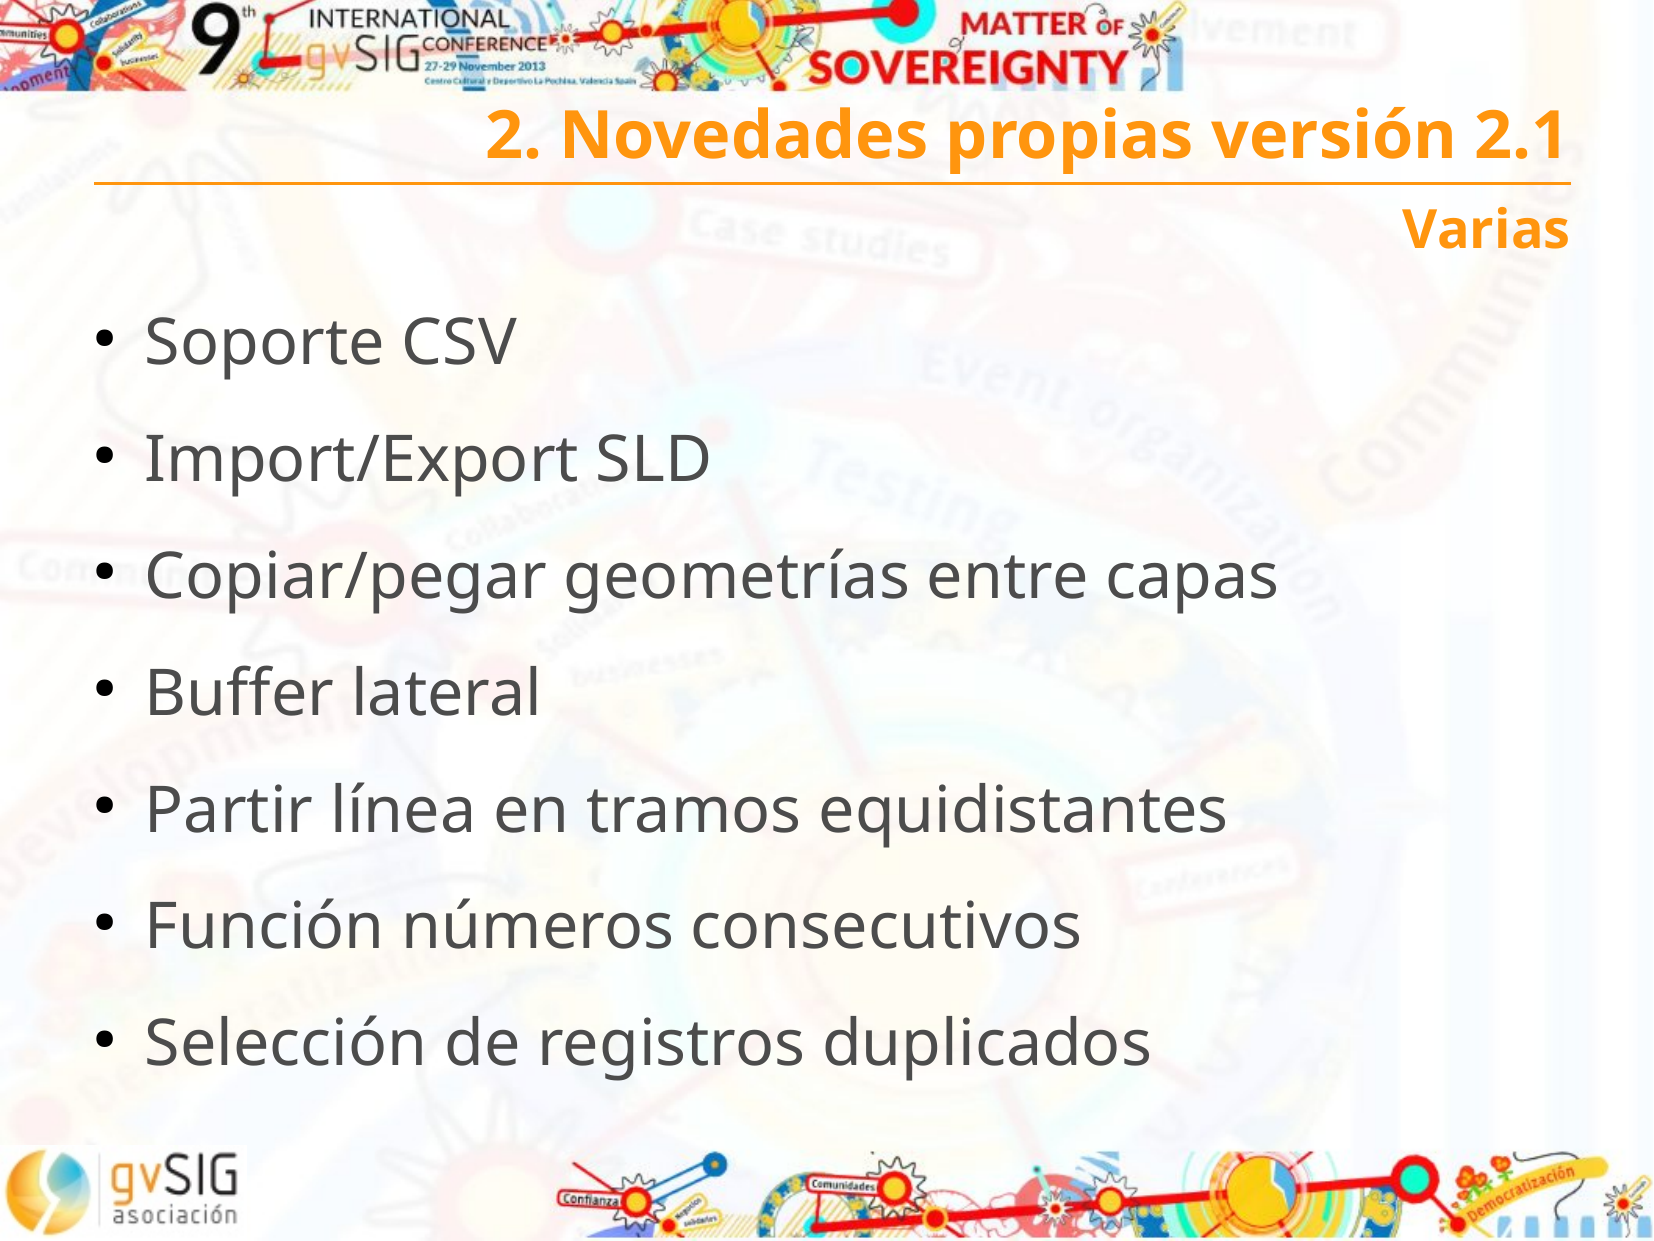

# 2. Novedades propias versión 2.1
Varias
Soporte CSV
Import/Export SLD
Copiar/pegar geometrías entre capas
Buffer lateral
Partir línea en tramos equidistantes
Función números consecutivos
Selección de registros duplicados